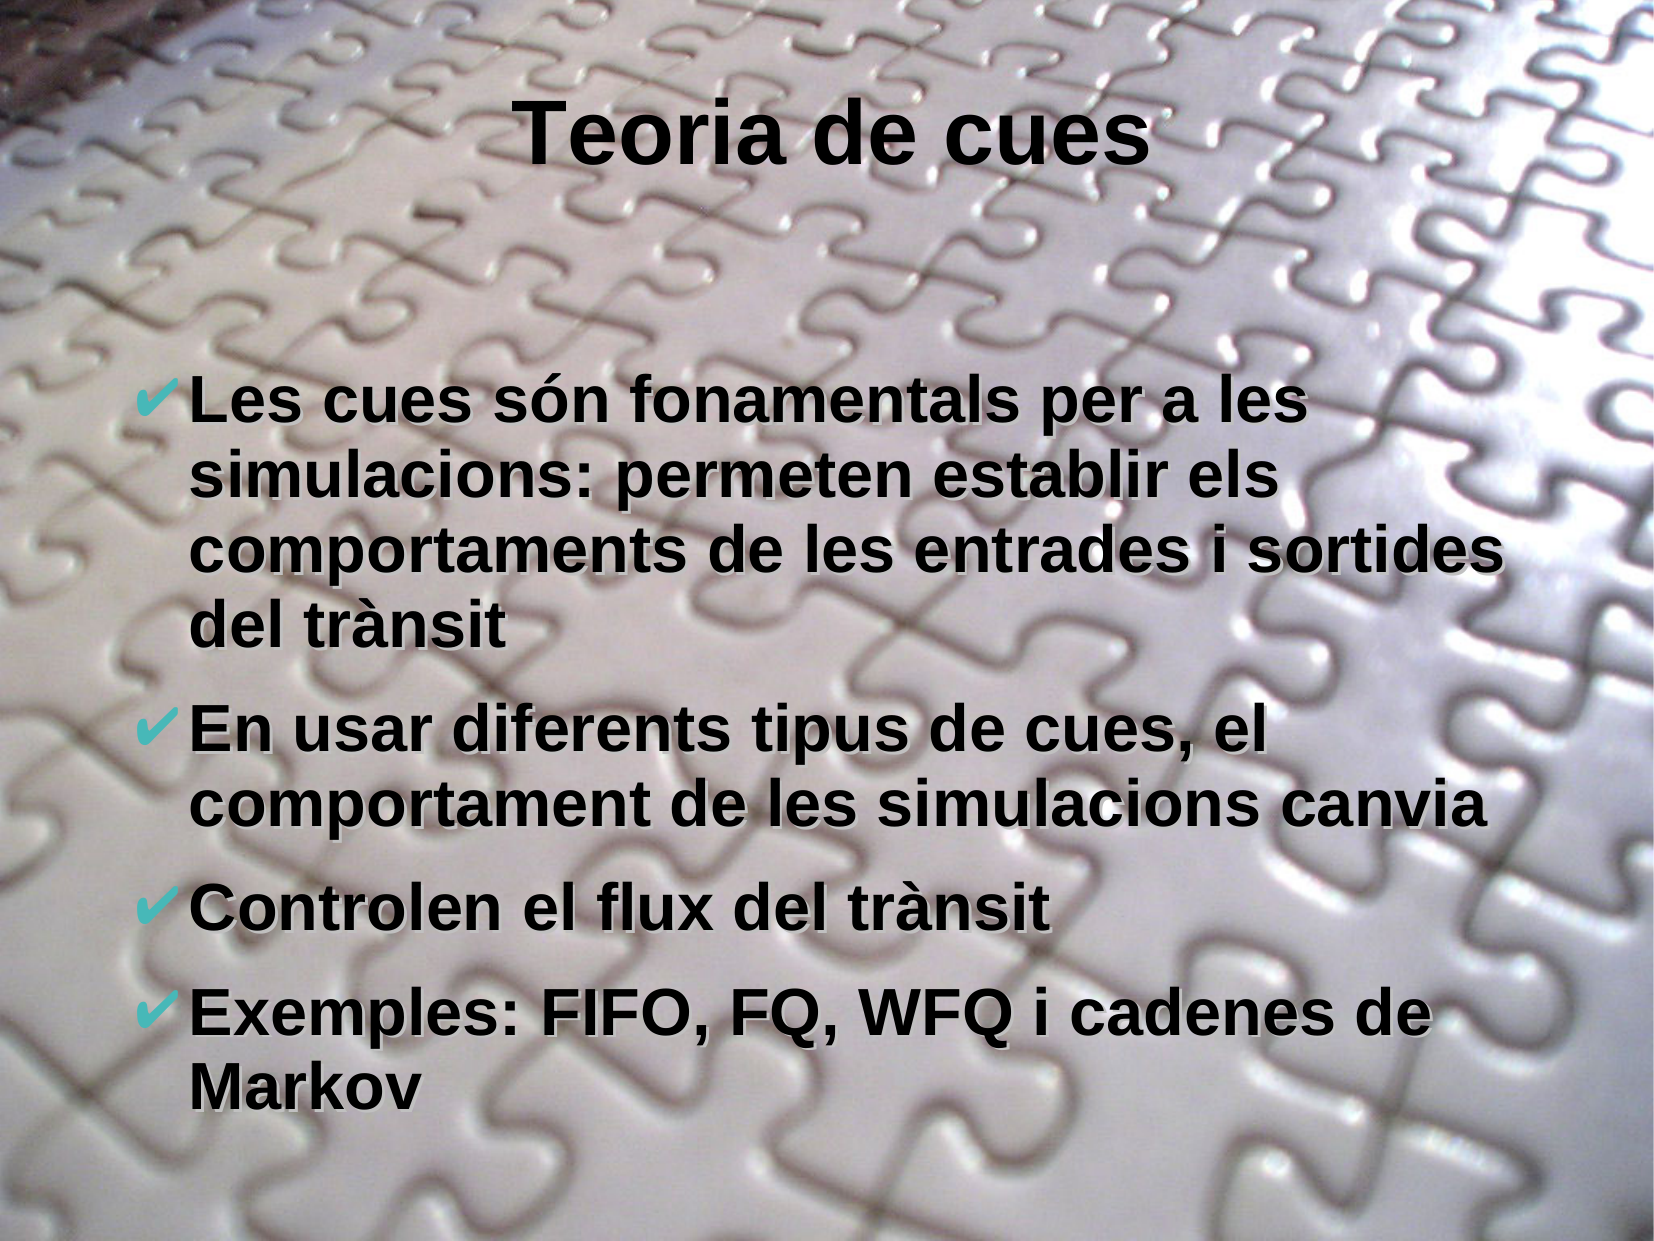

# Teoria de cues
Les cues són fonamentals per a les simulacions: permeten establir els comportaments de les entrades i sortides del trànsit
En usar diferents tipus de cues, el comportament de les simulacions canvia
Controlen el flux del trànsit
Exemples: FIFO, FQ, WFQ i cadenes de Markov